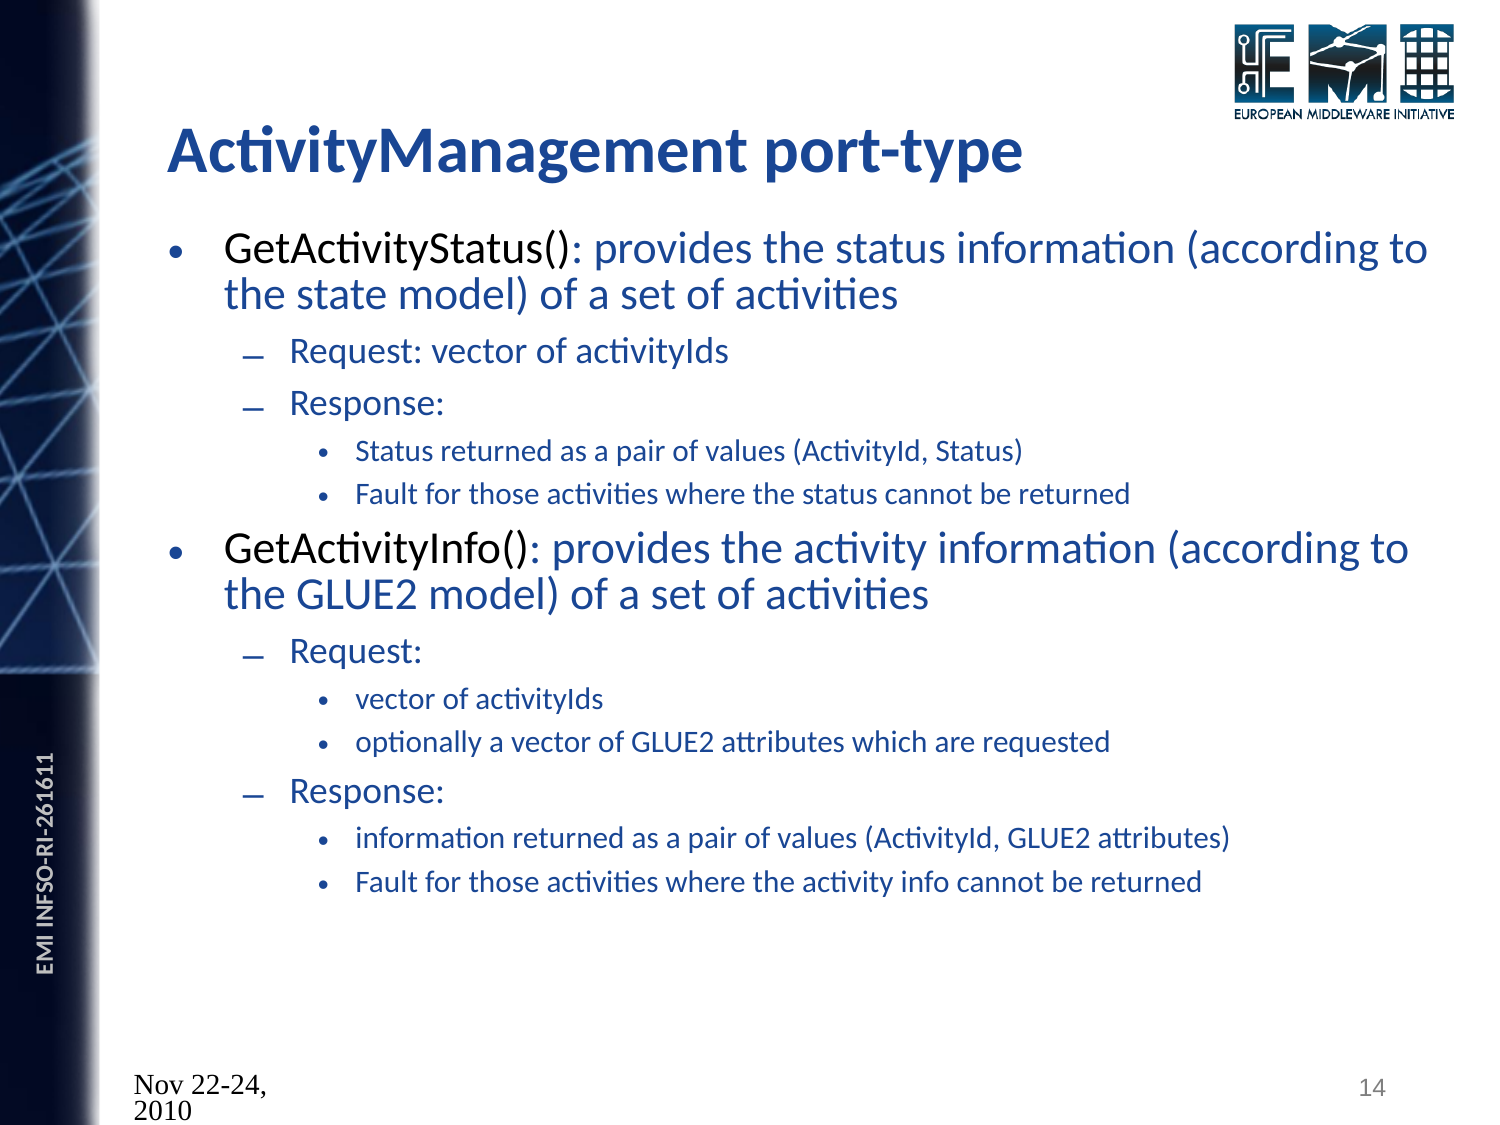

ActivityManagement port-type
# GetActivityStatus(): provides the status information (according to the state model) of a set of activities
Request: vector of activityIds
Response:
Status returned as a pair of values (ActivityId, Status)
Fault for those activities where the status cannot be returned
GetActivityInfo(): provides the activity information (according to the GLUE2 model) of a set of activities
Request:
vector of activityIds
optionally a vector of GLUE2 attributes which are requested
Response:
information returned as a pair of values (ActivityId, GLUE2 attributes)
Fault for those activities where the activity info cannot be returned
Nov 22-24, 2010